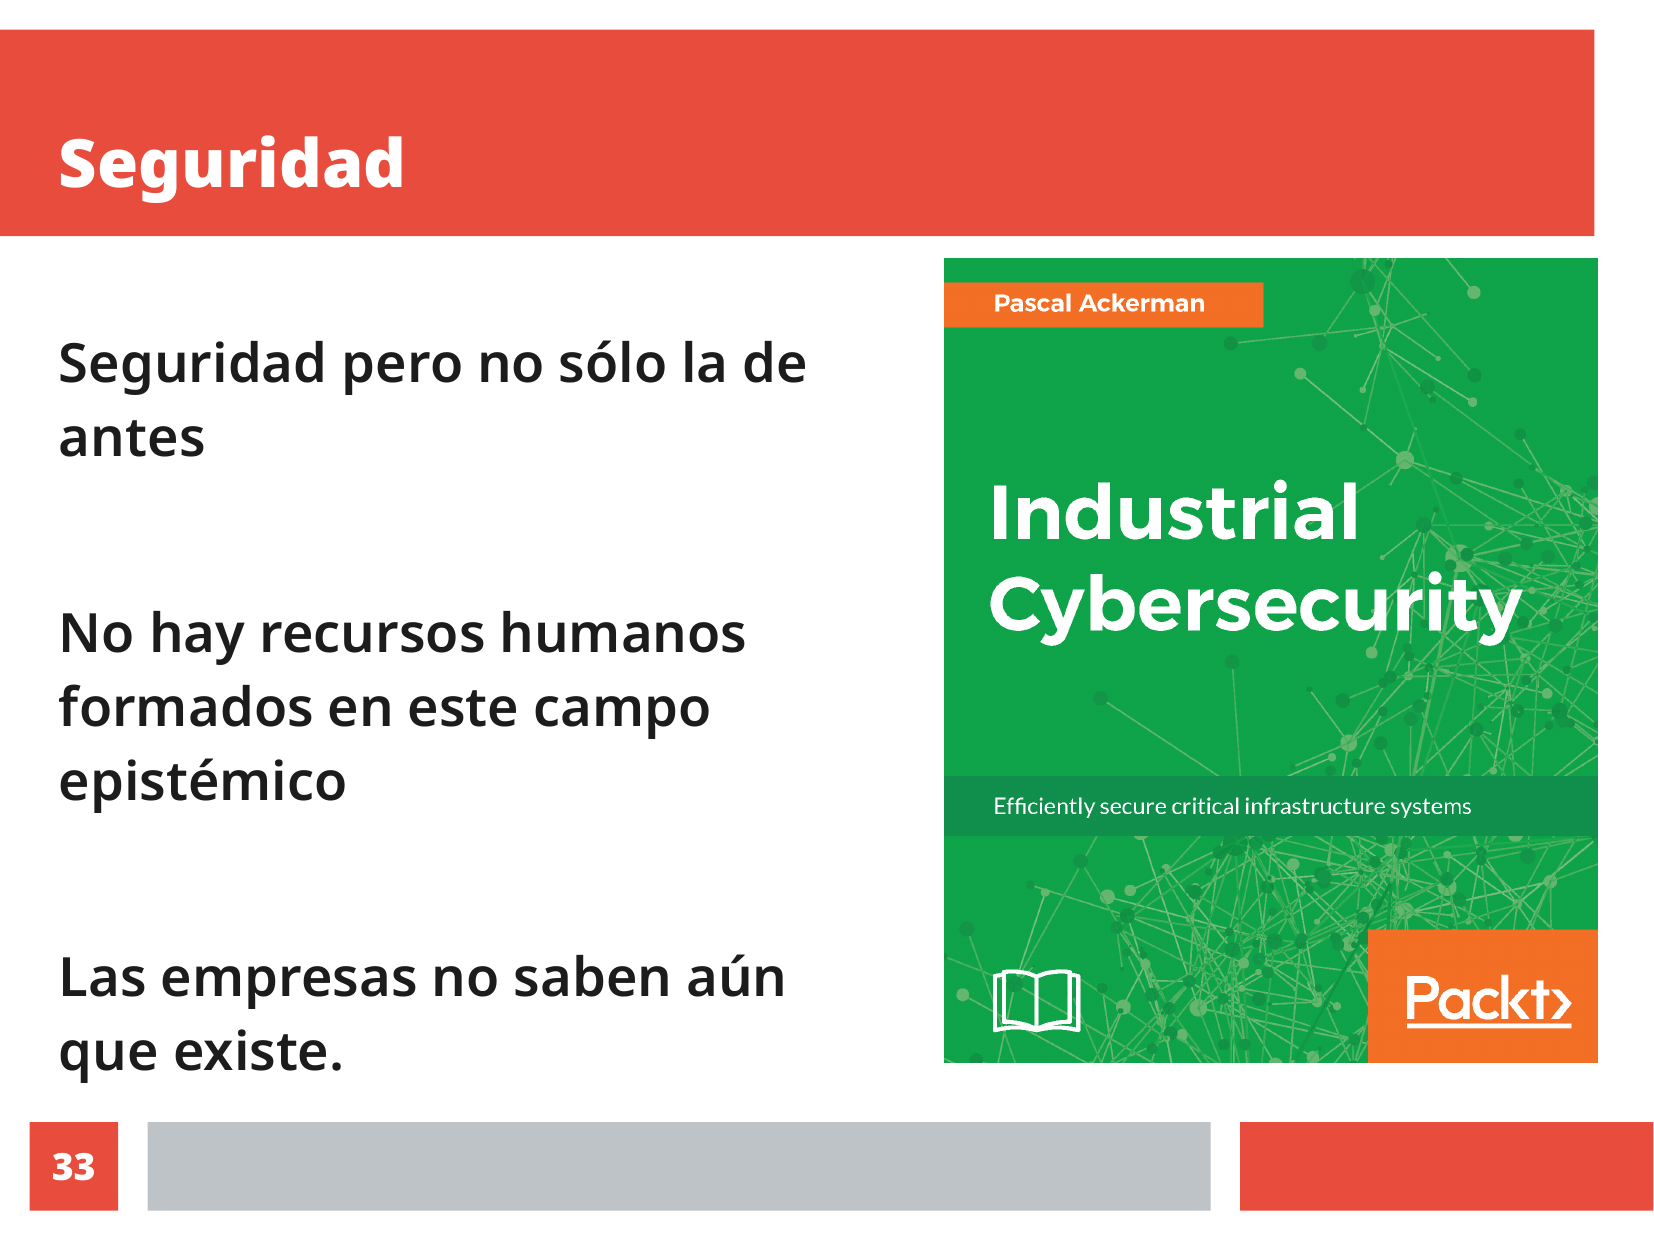

# Seguridad
Seguridad pero no sólo la de antes
No hay recursos humanos formados en este campo epistémico
Las empresas no saben aún que existe.
33